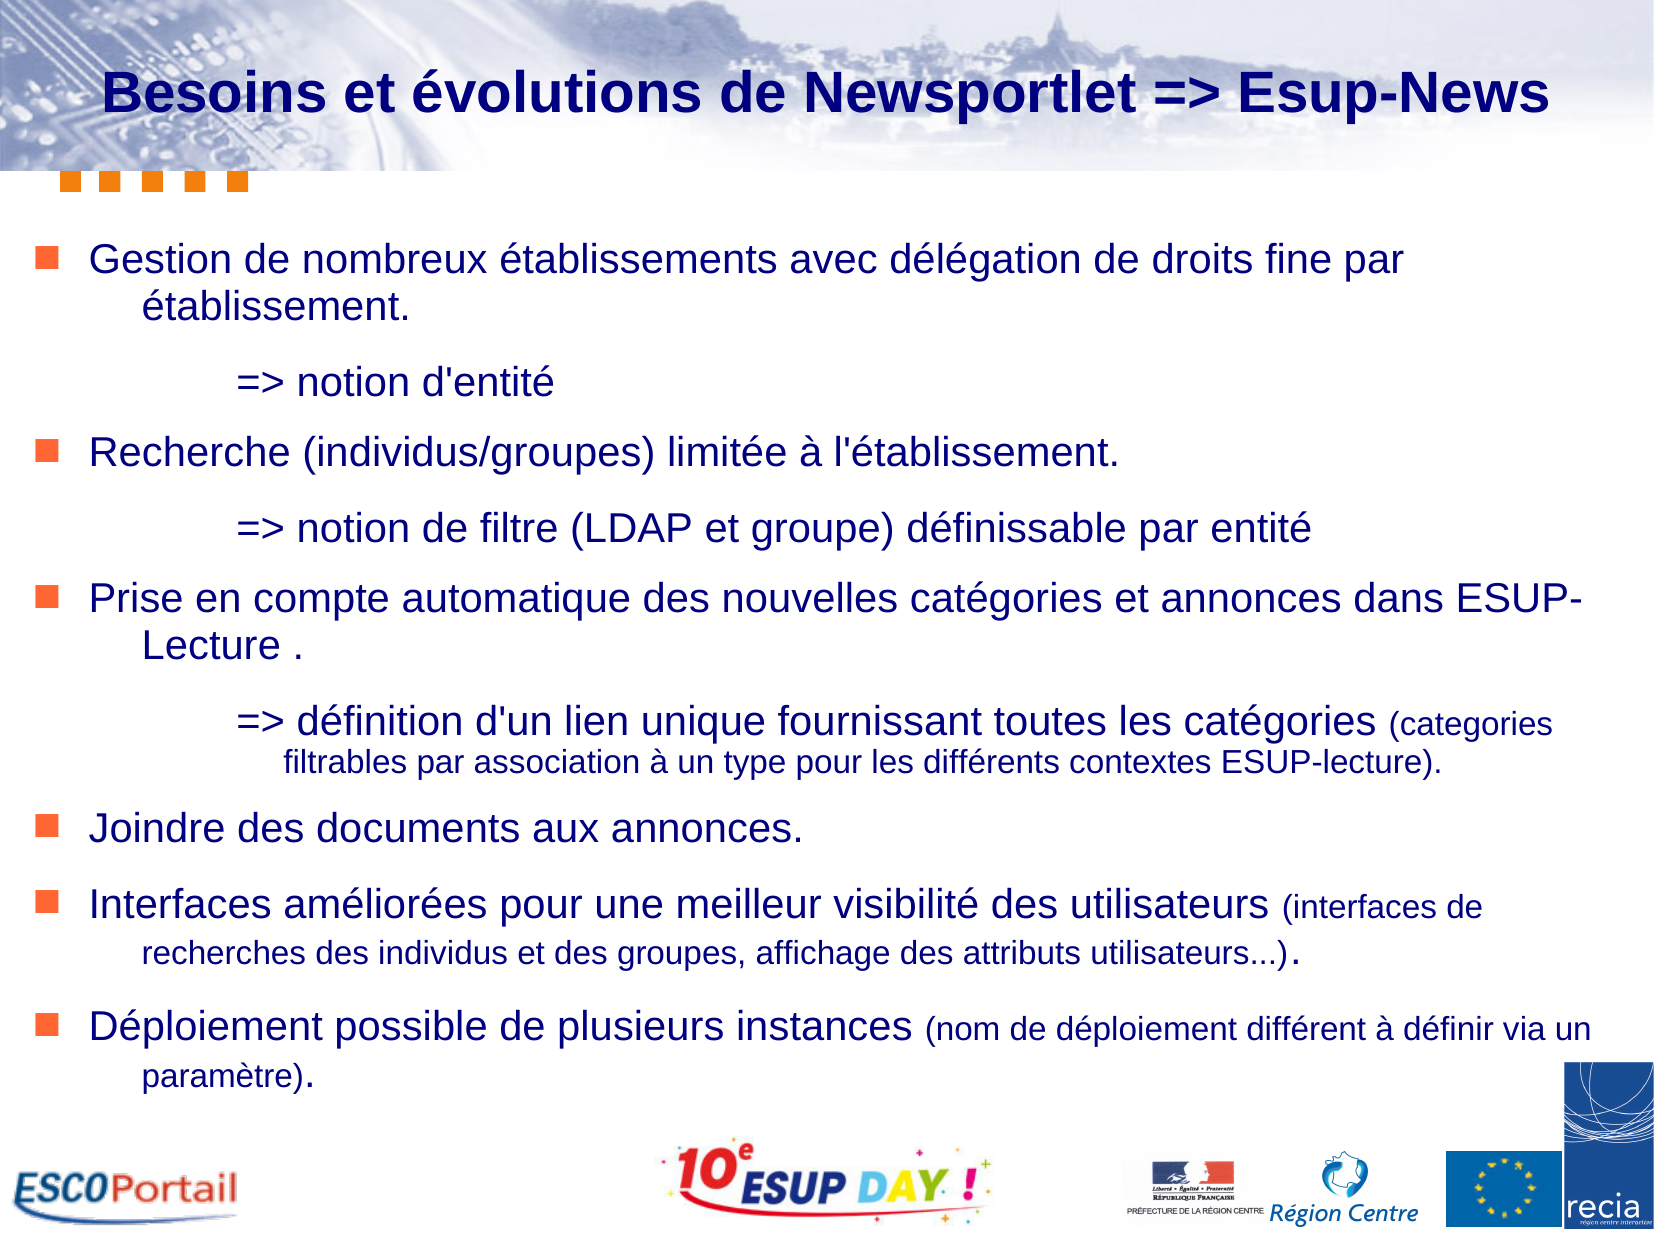

# Besoins et évolutions de Newsportlet => Esup-News
Gestion de nombreux établissements avec délégation de droits fine par établissement.
=> notion d'entité
Recherche (individus/groupes) limitée à l'établissement.
=> notion de filtre (LDAP et groupe) définissable par entité
Prise en compte automatique des nouvelles catégories et annonces dans ESUP-Lecture .
=> définition d'un lien unique fournissant toutes les catégories (categories filtrables par association à un type pour les différents contextes ESUP-lecture).
Joindre des documents aux annonces.
Interfaces améliorées pour une meilleur visibilité des utilisateurs (interfaces de recherches des individus et des groupes, affichage des attributs utilisateurs...).
Déploiement possible de plusieurs instances (nom de déploiement différent à définir via un paramètre).